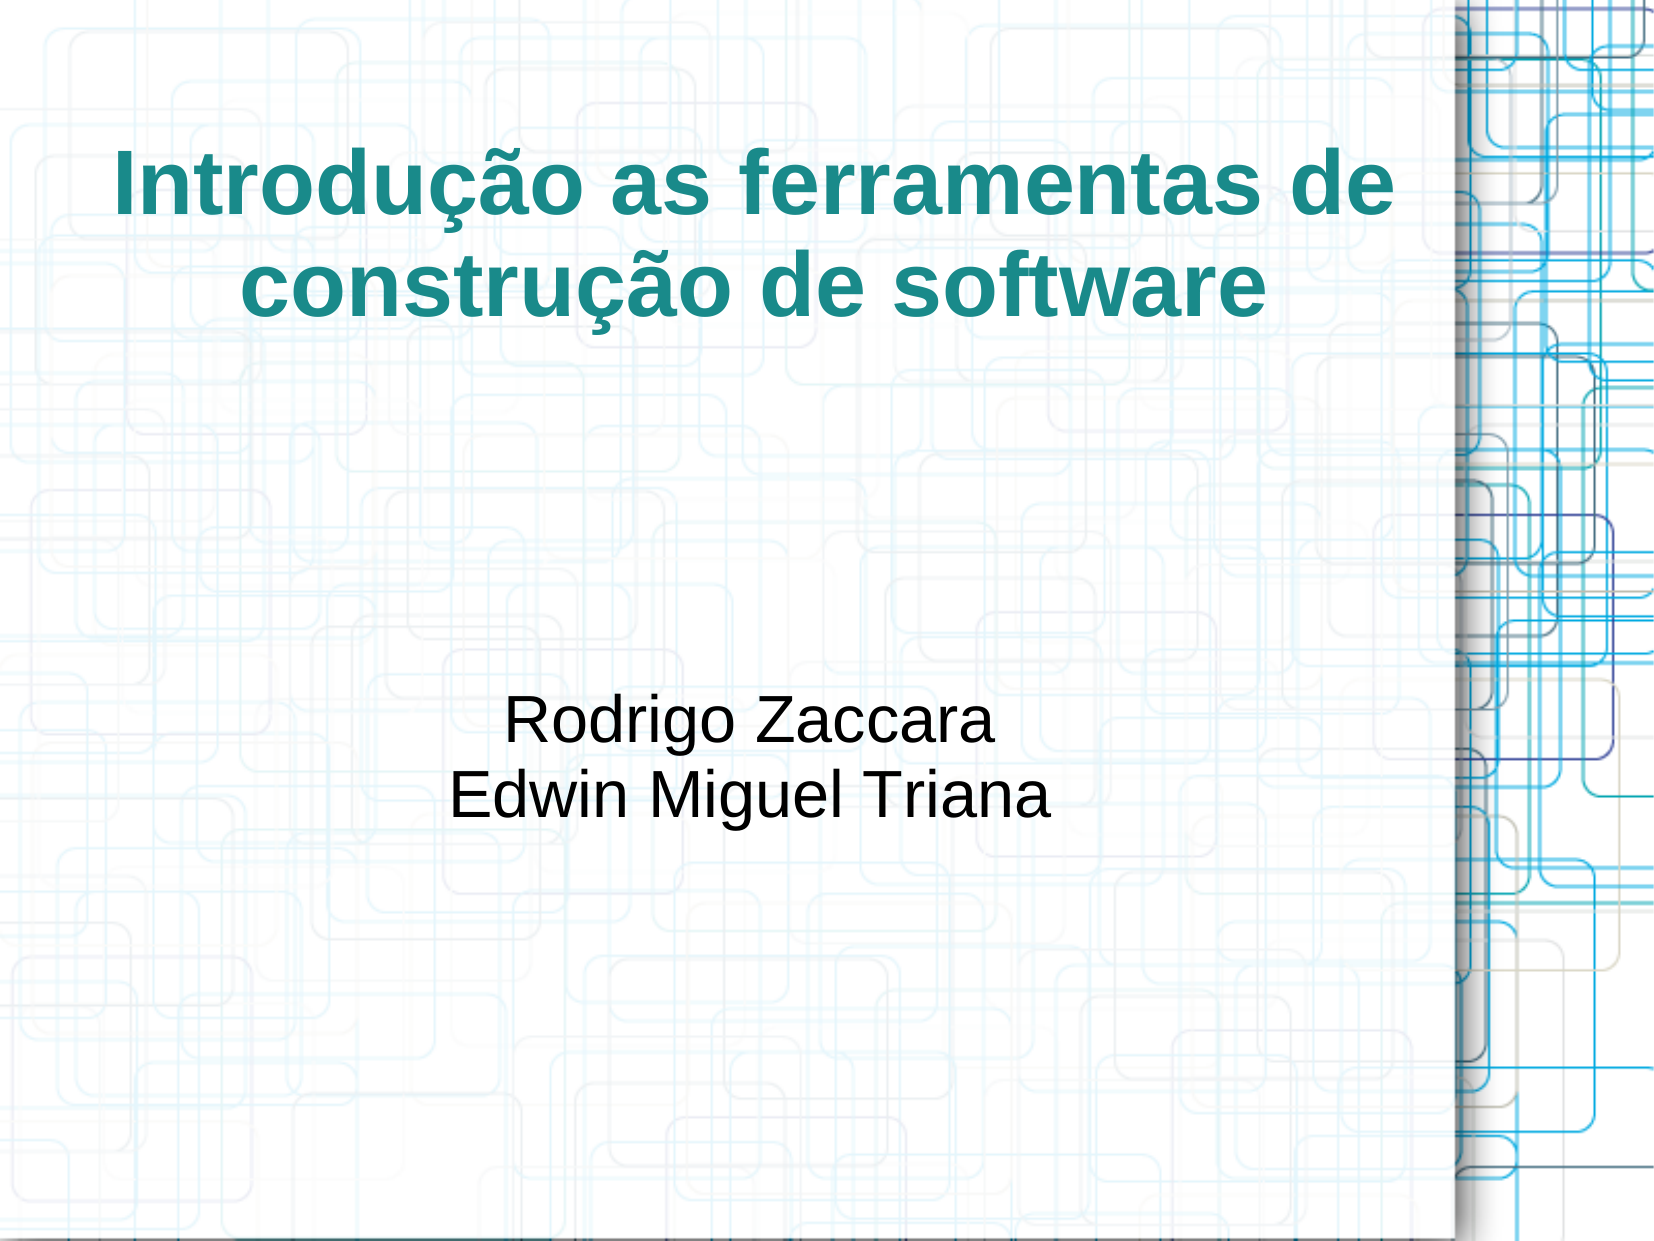

# Introdução as ferramentas de construção de software
Rodrigo Zaccara
Edwin Miguel Triana